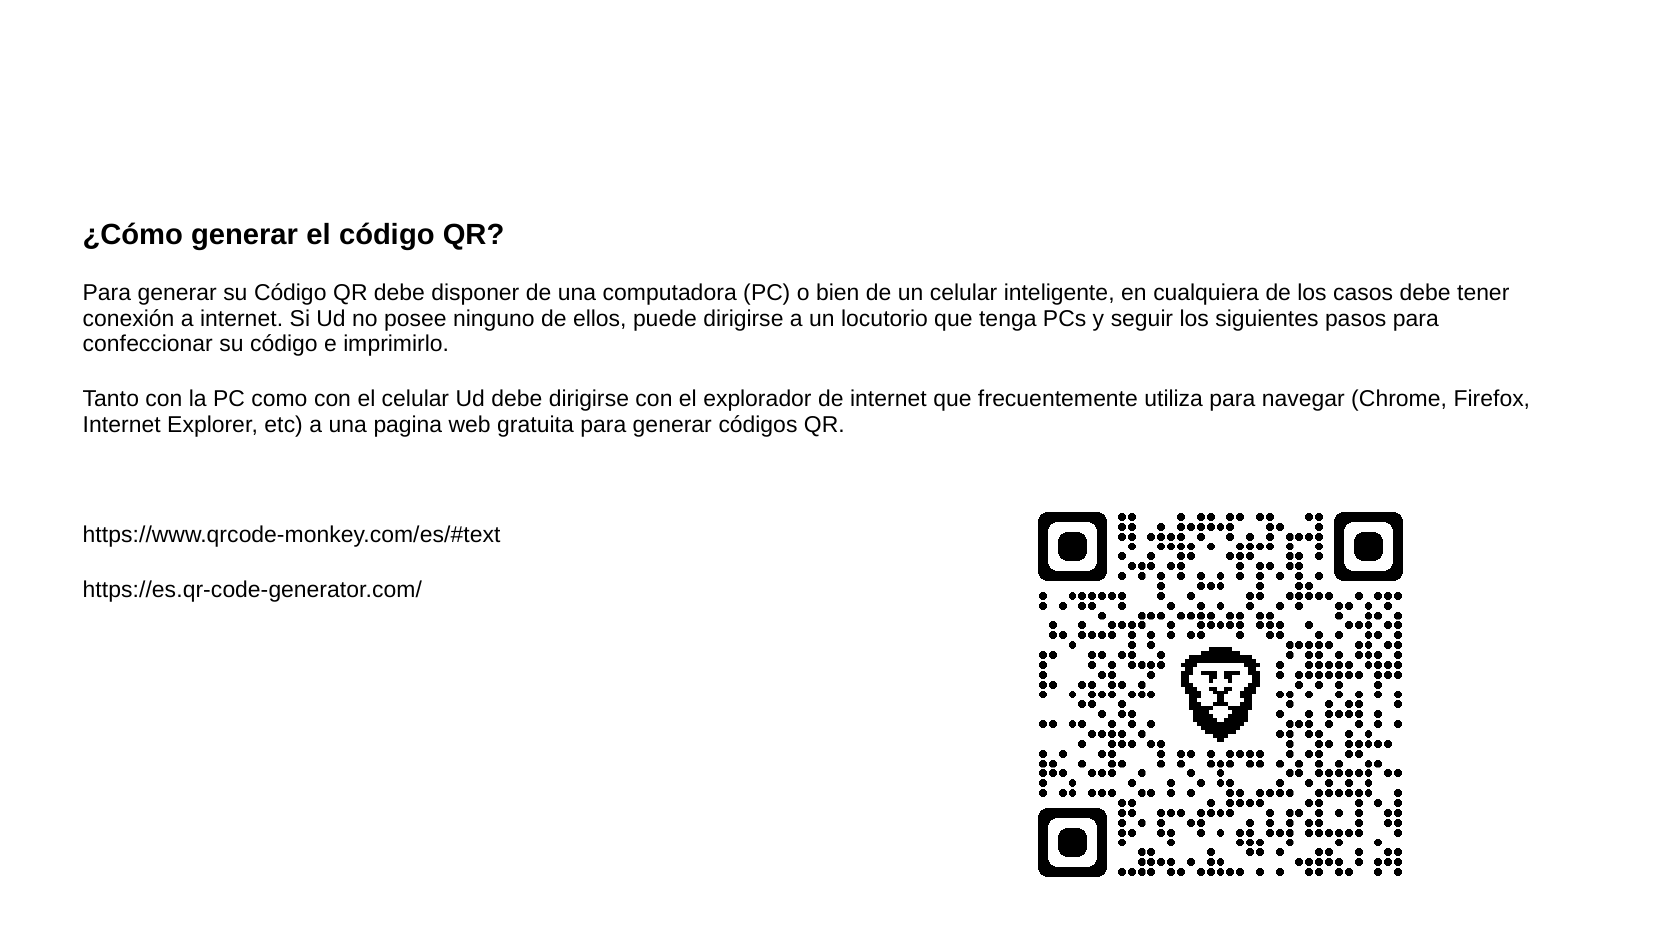

# ¿Cómo generar el código QR?
Para generar su Código QR debe disponer de una computadora (PC) o bien de un celular inteligente, en cualquiera de los casos debe tener conexión a internet. Si Ud no posee ninguno de ellos, puede dirigirse a un locutorio que tenga PCs y seguir los siguientes pasos para confeccionar su código e imprimirlo.
Tanto con la PC como con el celular Ud debe dirigirse con el explorador de internet que frecuentemente utiliza para navegar (Chrome, Firefox, Internet Explorer, etc) a una pagina web gratuita para generar códigos QR.
https://www.qrcode-monkey.com/es/#text
https://es.qr-code-generator.com/